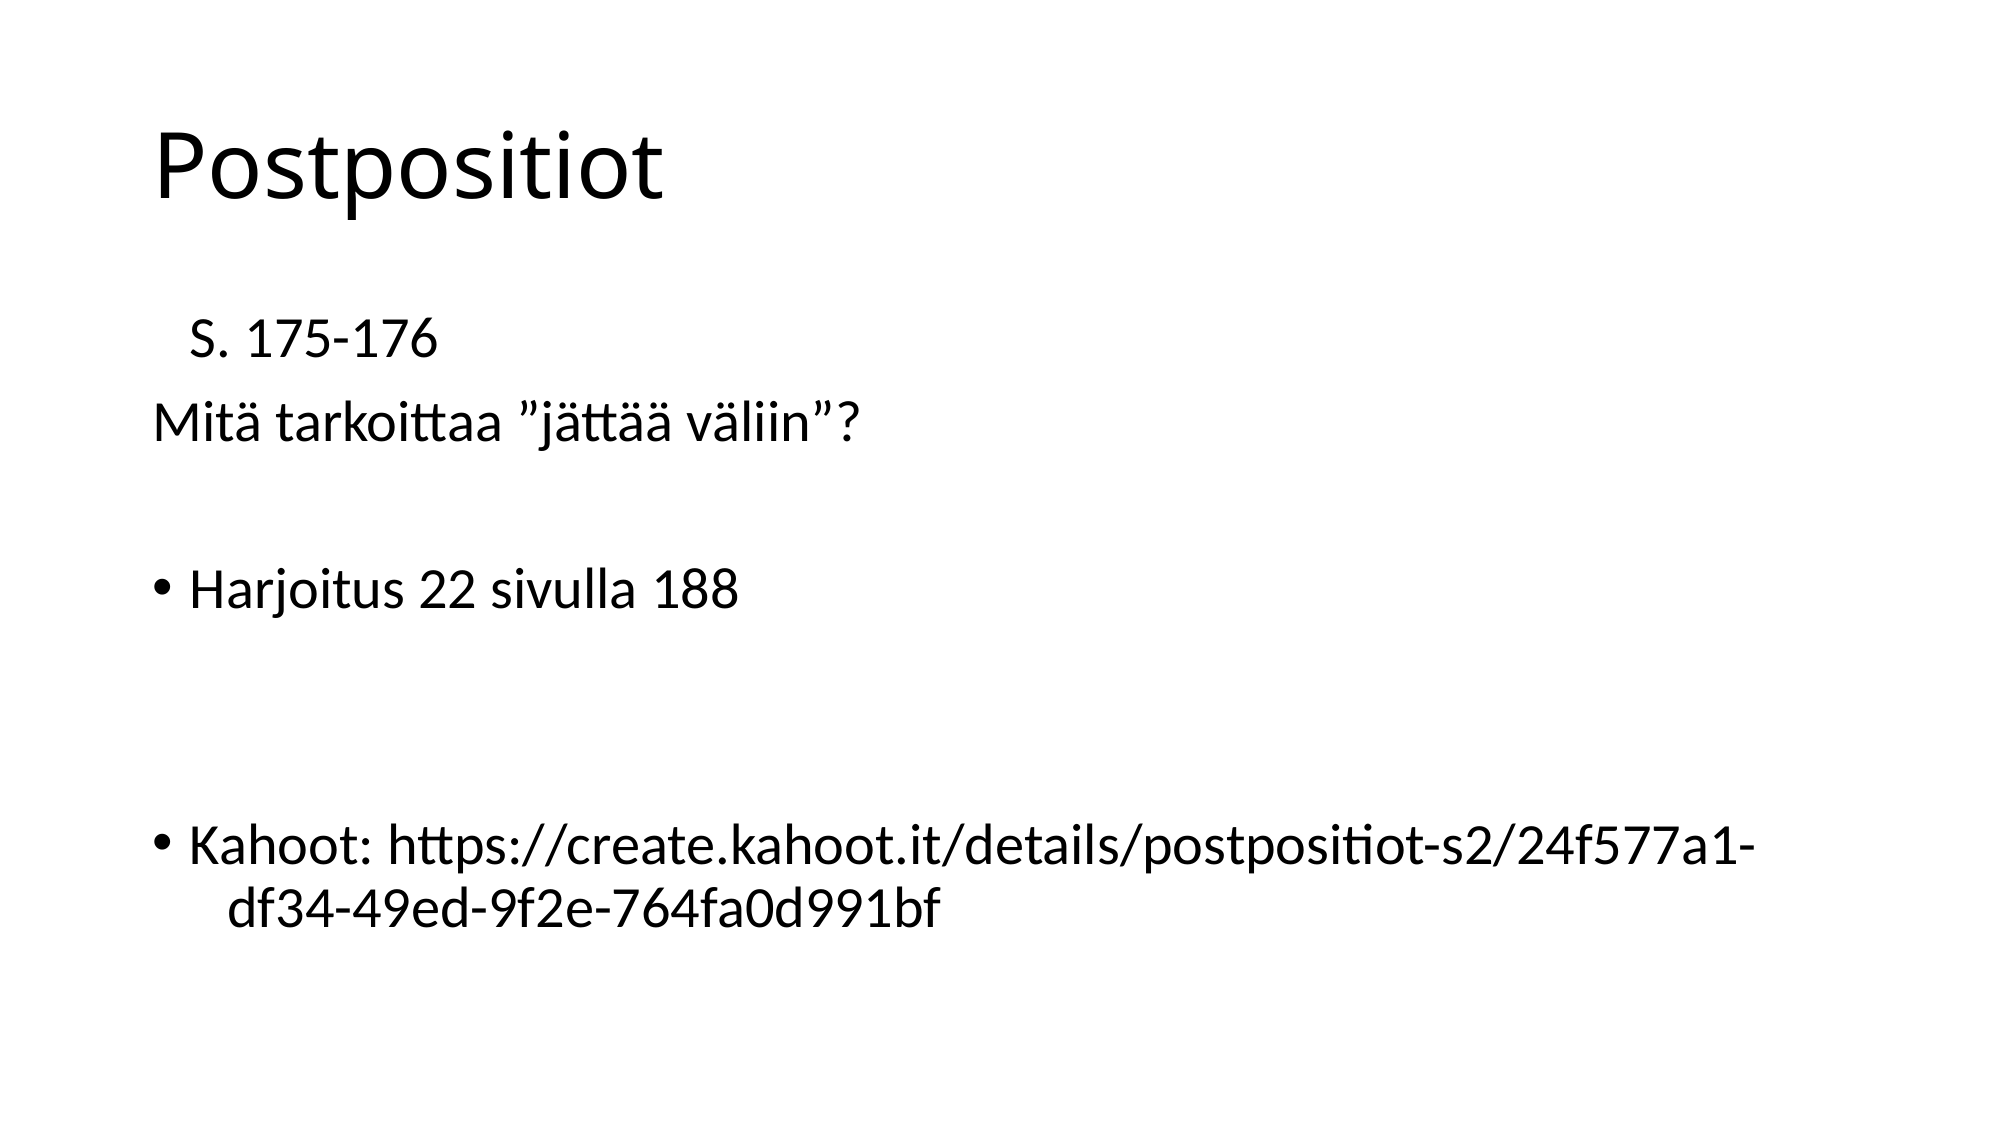

# Postpositiot
S. 175-176
Mitä tarkoittaa ”jättää väliin”?
Harjoitus 22 sivulla 188
Kahoot: https://create.kahoot.it/details/postpositiot-s2/24f577a1-df34-49ed-9f2e-764fa0d991bf